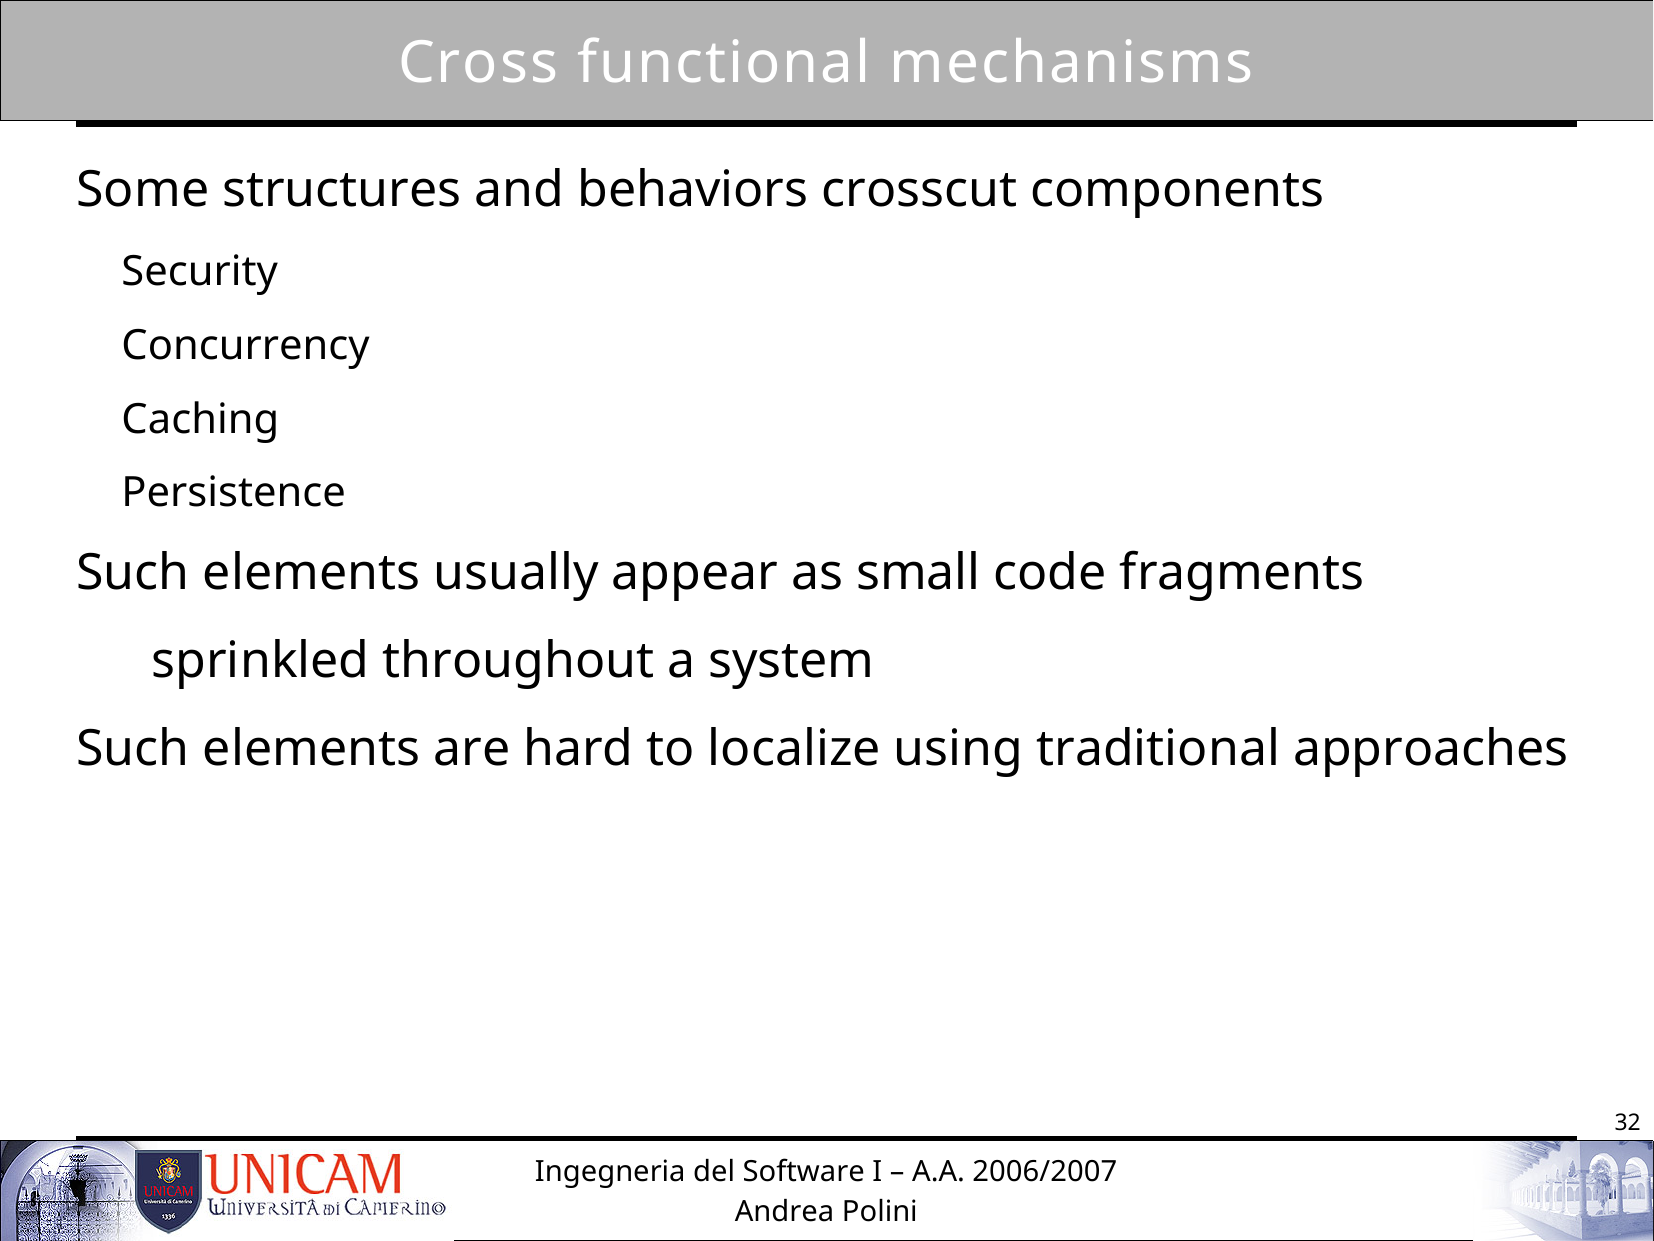

# Cross functional mechanisms
Some structures and behaviors crosscut components
Security
Concurrency
Caching
Persistence
Such elements usually appear as small code fragments sprinkled throughout a system
Such elements are hard to localize using traditional approaches
32